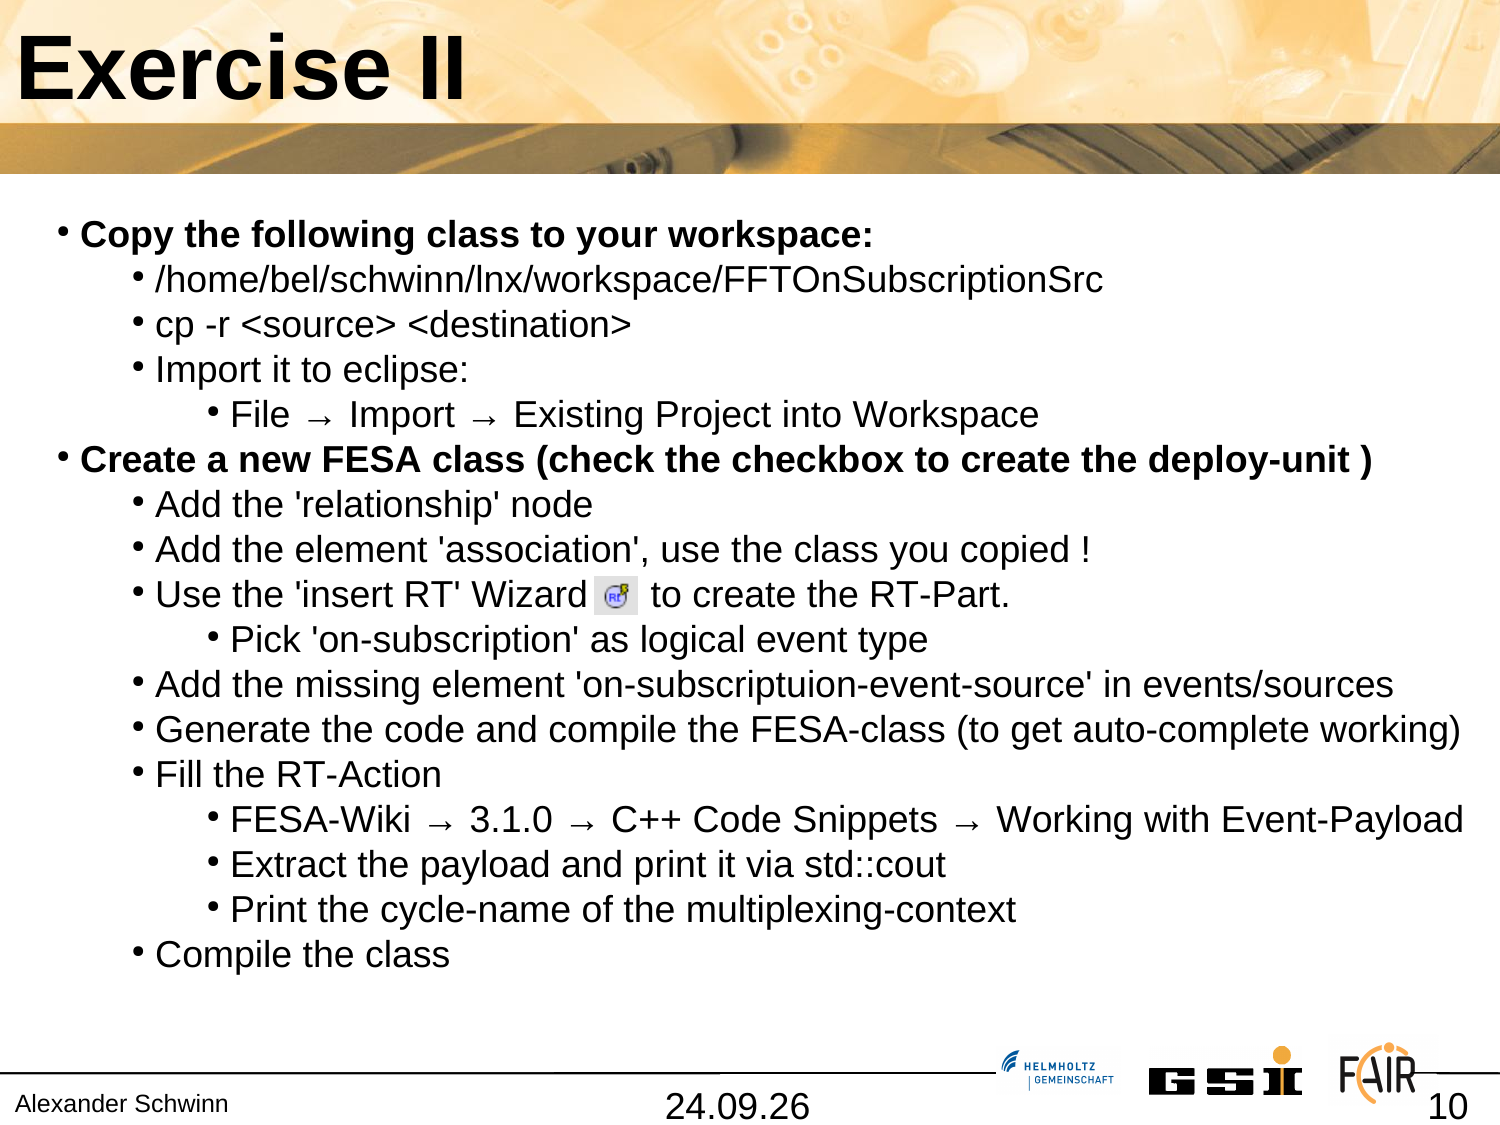

# Exercise II
 Copy the following class to your workspace:
 /home/bel/schwinn/lnx/workspace/FFTOnSubscriptionSrc
 cp -r <source> <destination>
 Import it to eclipse:
 File → Import → Existing Project into Workspace
 Create a new FESA class (check the checkbox to create the deploy-unit )
 Add the 'relationship' node
 Add the element 'association', use the class you copied !
 Use the 'insert RT' Wizard to create the RT-Part.
 Pick 'on-subscription' as logical event type
 Add the missing element 'on-subscriptuion-event-source' in events/sources
 Generate the code and compile the FESA-class (to get auto-complete working)
 Fill the RT-Action
 FESA-Wiki → 3.1.0 → C++ Code Snippets → Working with Event-Payload
 Extract the payload and print it via std::cout
 Print the cycle-name of the multiplexing-context
 Compile the class
10